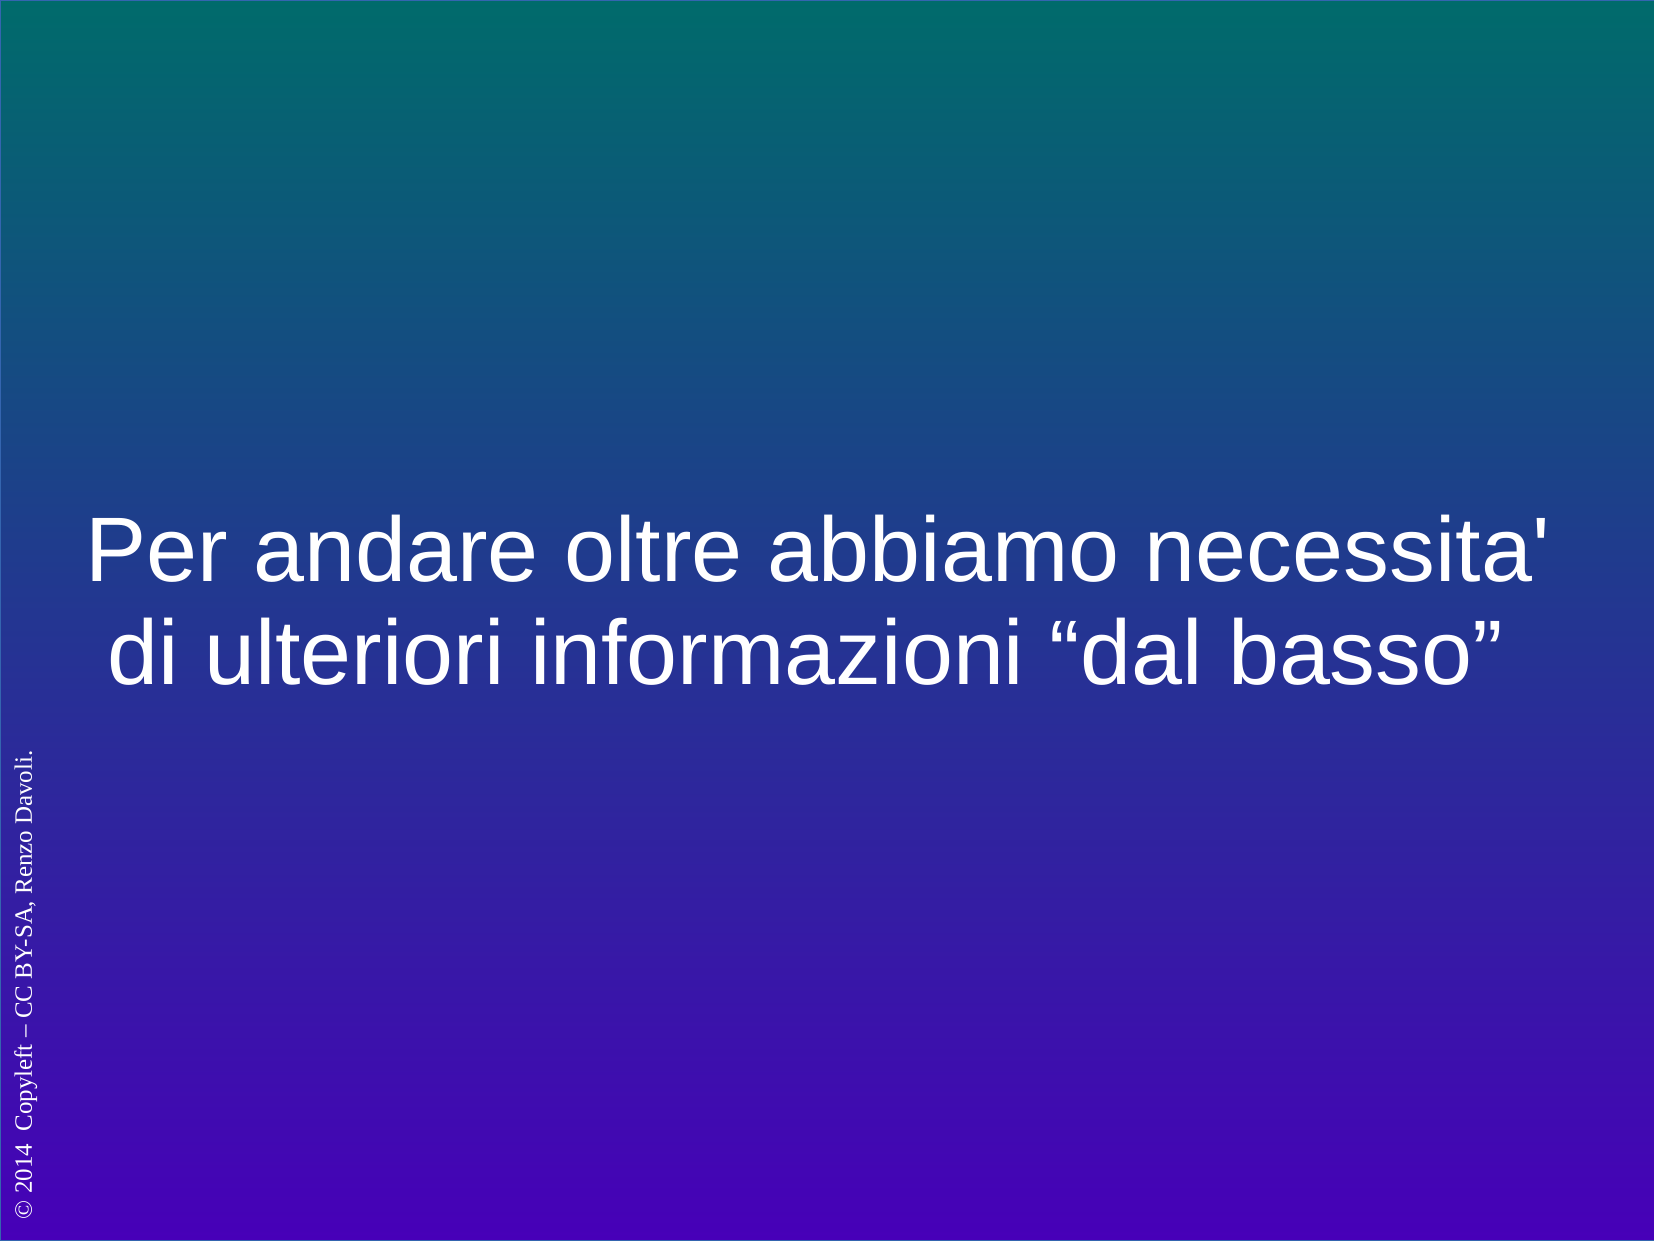

# Per andare oltre abbiamo necessita' di ulteriori informazioni “dal basso”